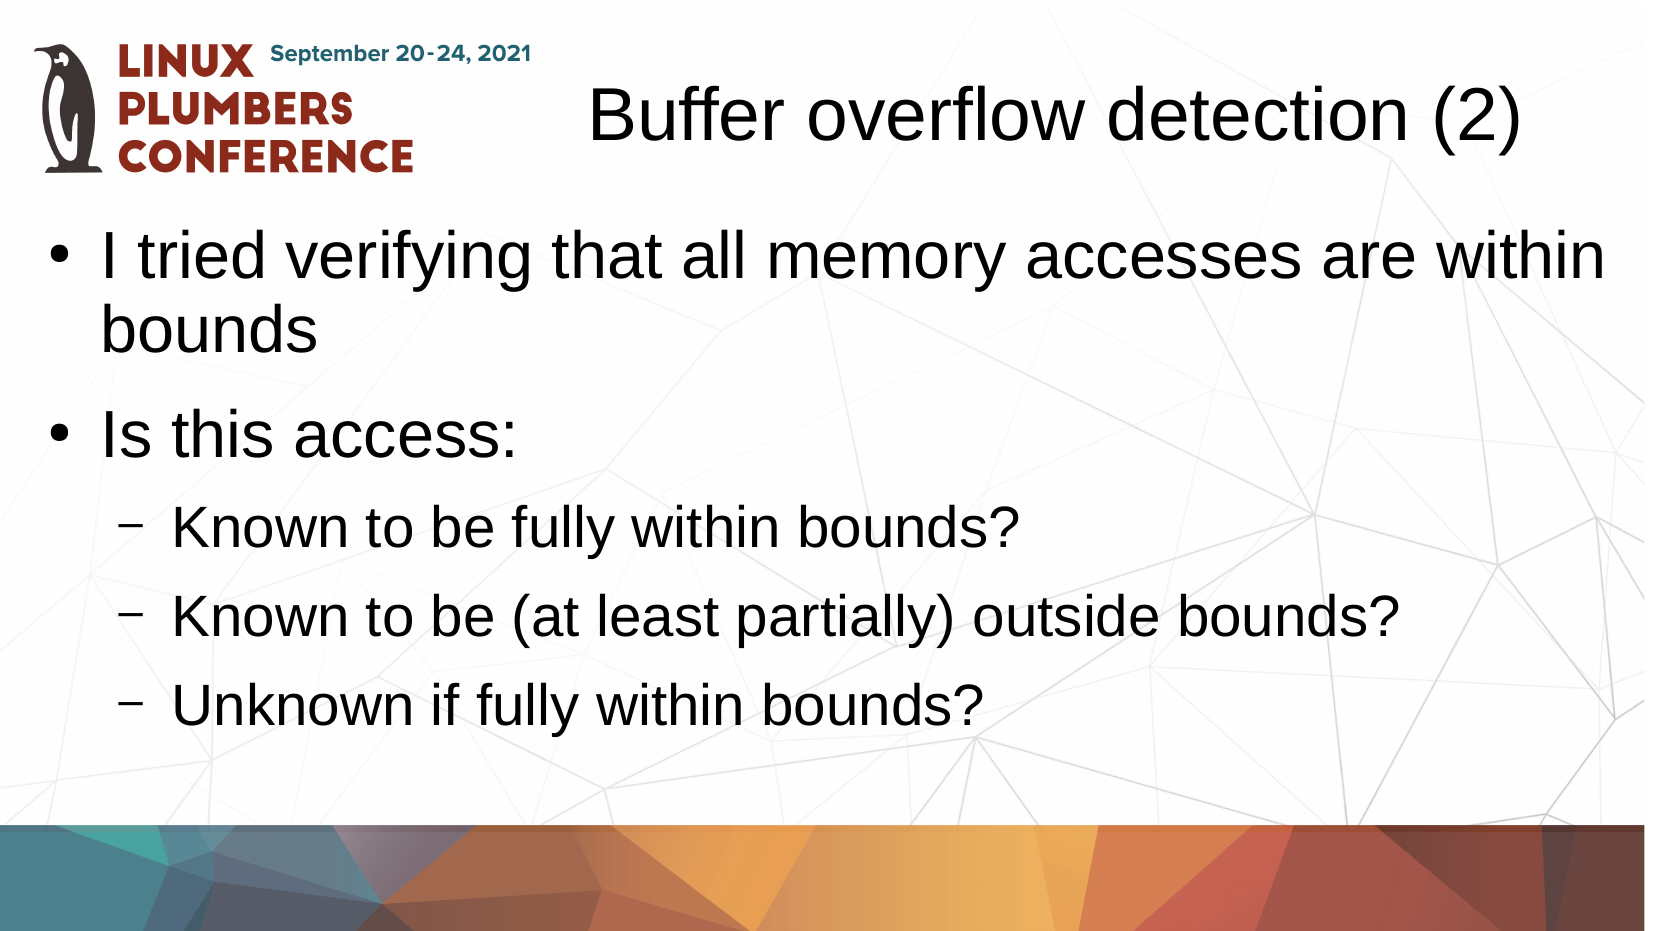

# Buffer overflow detection (2)
I tried verifying that all memory accesses are within bounds
Is this access:
Known to be fully within bounds?
Known to be (at least partially) outside bounds?
Unknown if fully within bounds?